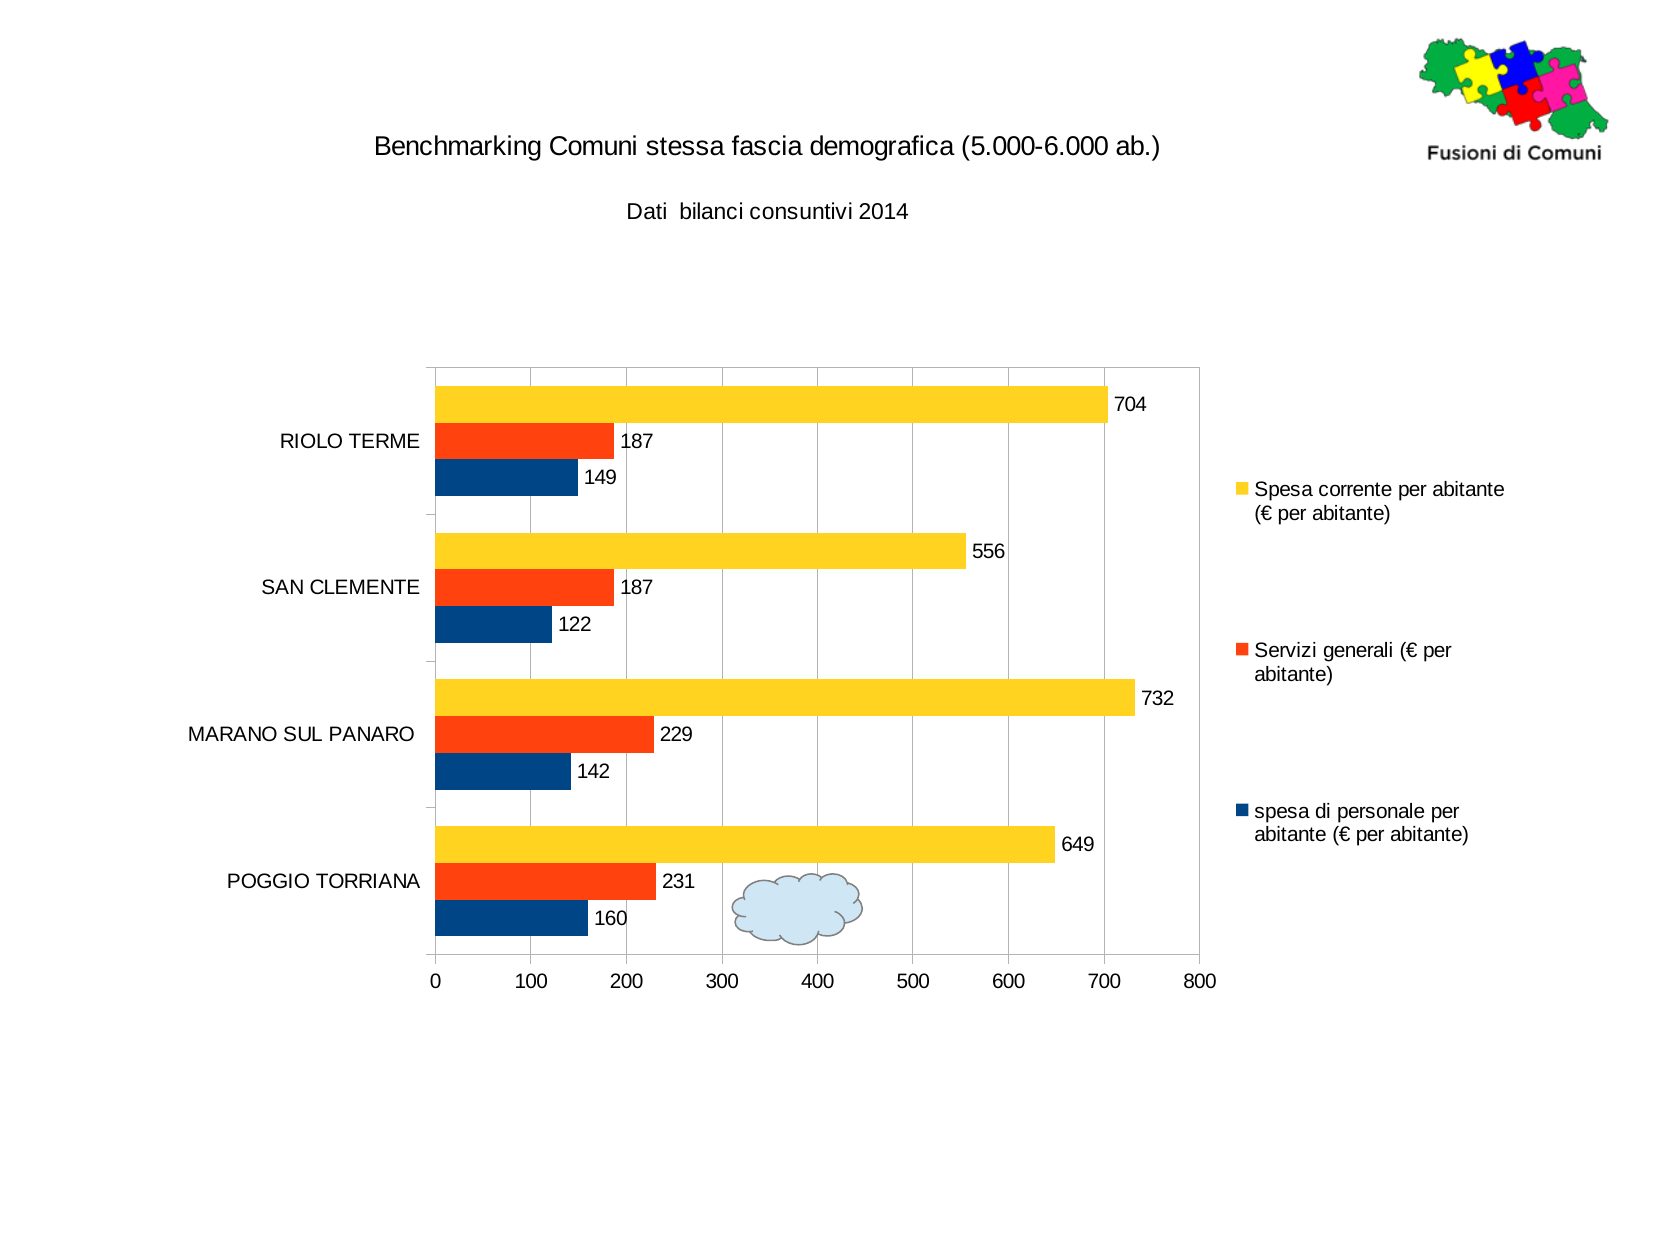

### Chart: Benchmarking Comuni stessa fascia demografica (5.000-6.000 ab.)
Dati bilanci consuntivi 2014
| Category | spesa di personale per abitante (€ per abitante) | Servizi generali (€ per abitante) | Spesa corrente per abitante (€ per abitante) |
|---|---|---|---|
| POGGIO TORRIANA | 160.0 | 231.0 | 649.0 |
| MARANO SUL PANARO | 141.901416882858 | 228.677709040112 | 732.40590700459 |
| SAN CLEMENTE | 122.281927279241 | 186.955758552749 | 555.715027762852 |
| RIOLO TERME | 149.19643475251 | 187.34596746279 | 703.91277258567 |